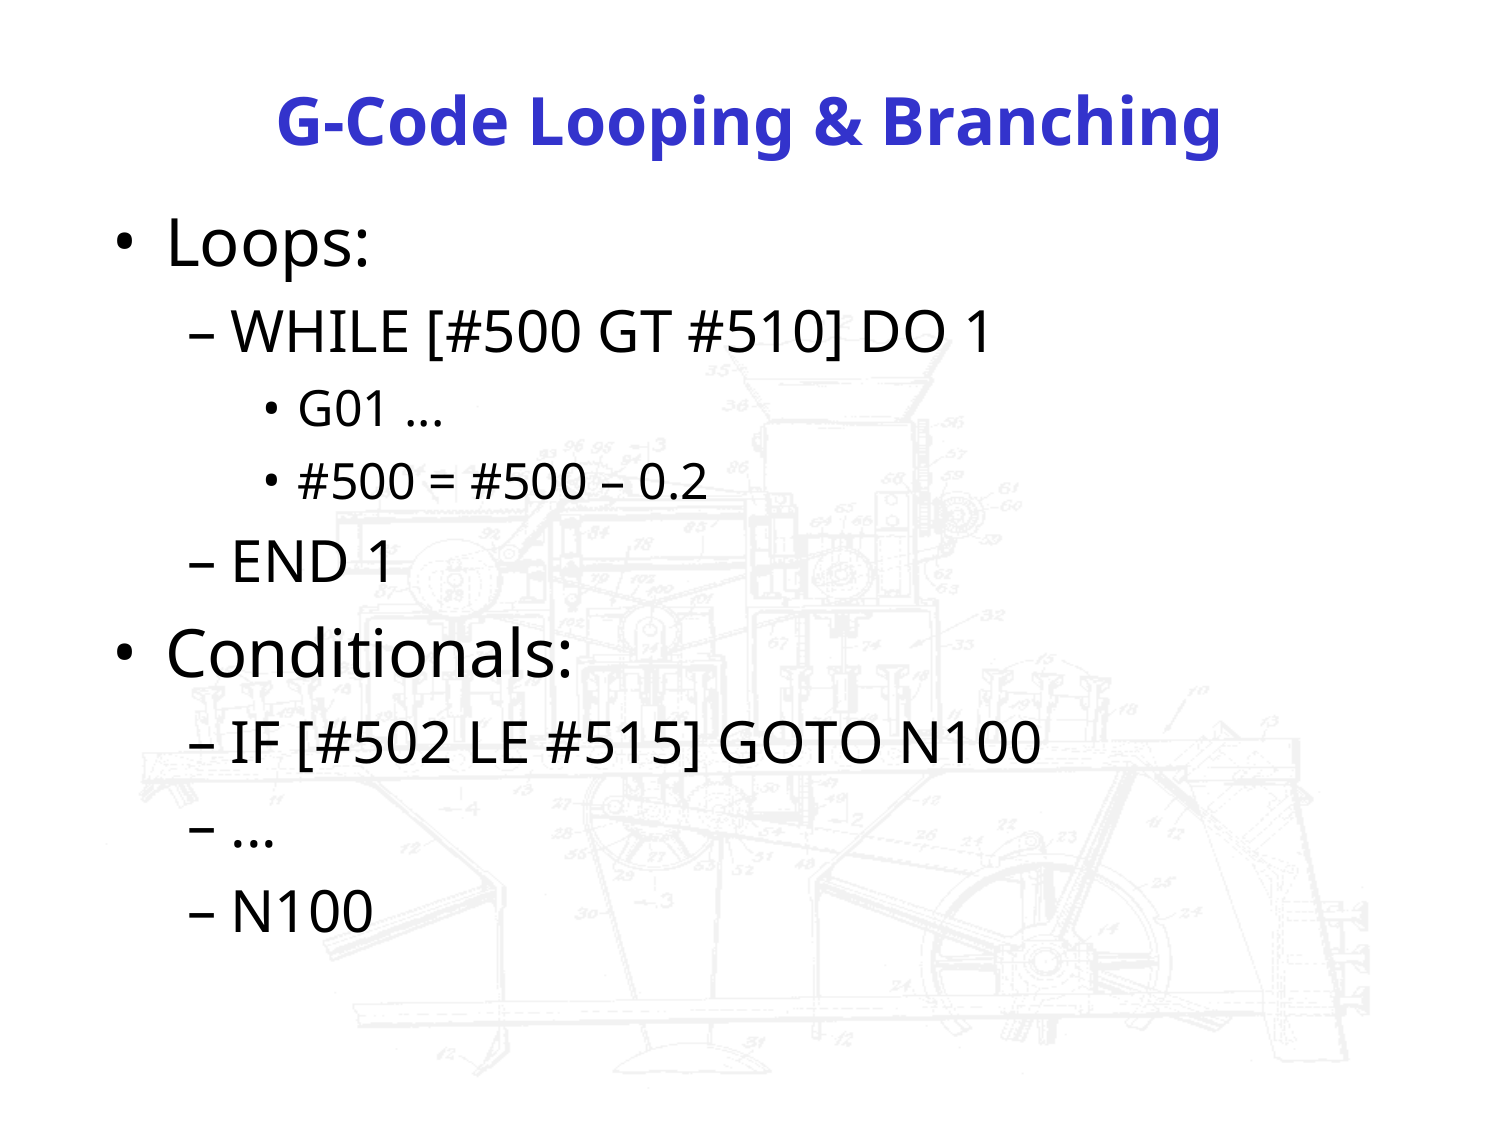

# G-Code Looping & Branching
Loops:
WHILE [#500 GT #510] DO 1
G01 ...
#500 = #500 – 0.2
END 1
Conditionals:
IF [#502 LE #515] GOTO N100
...
N100